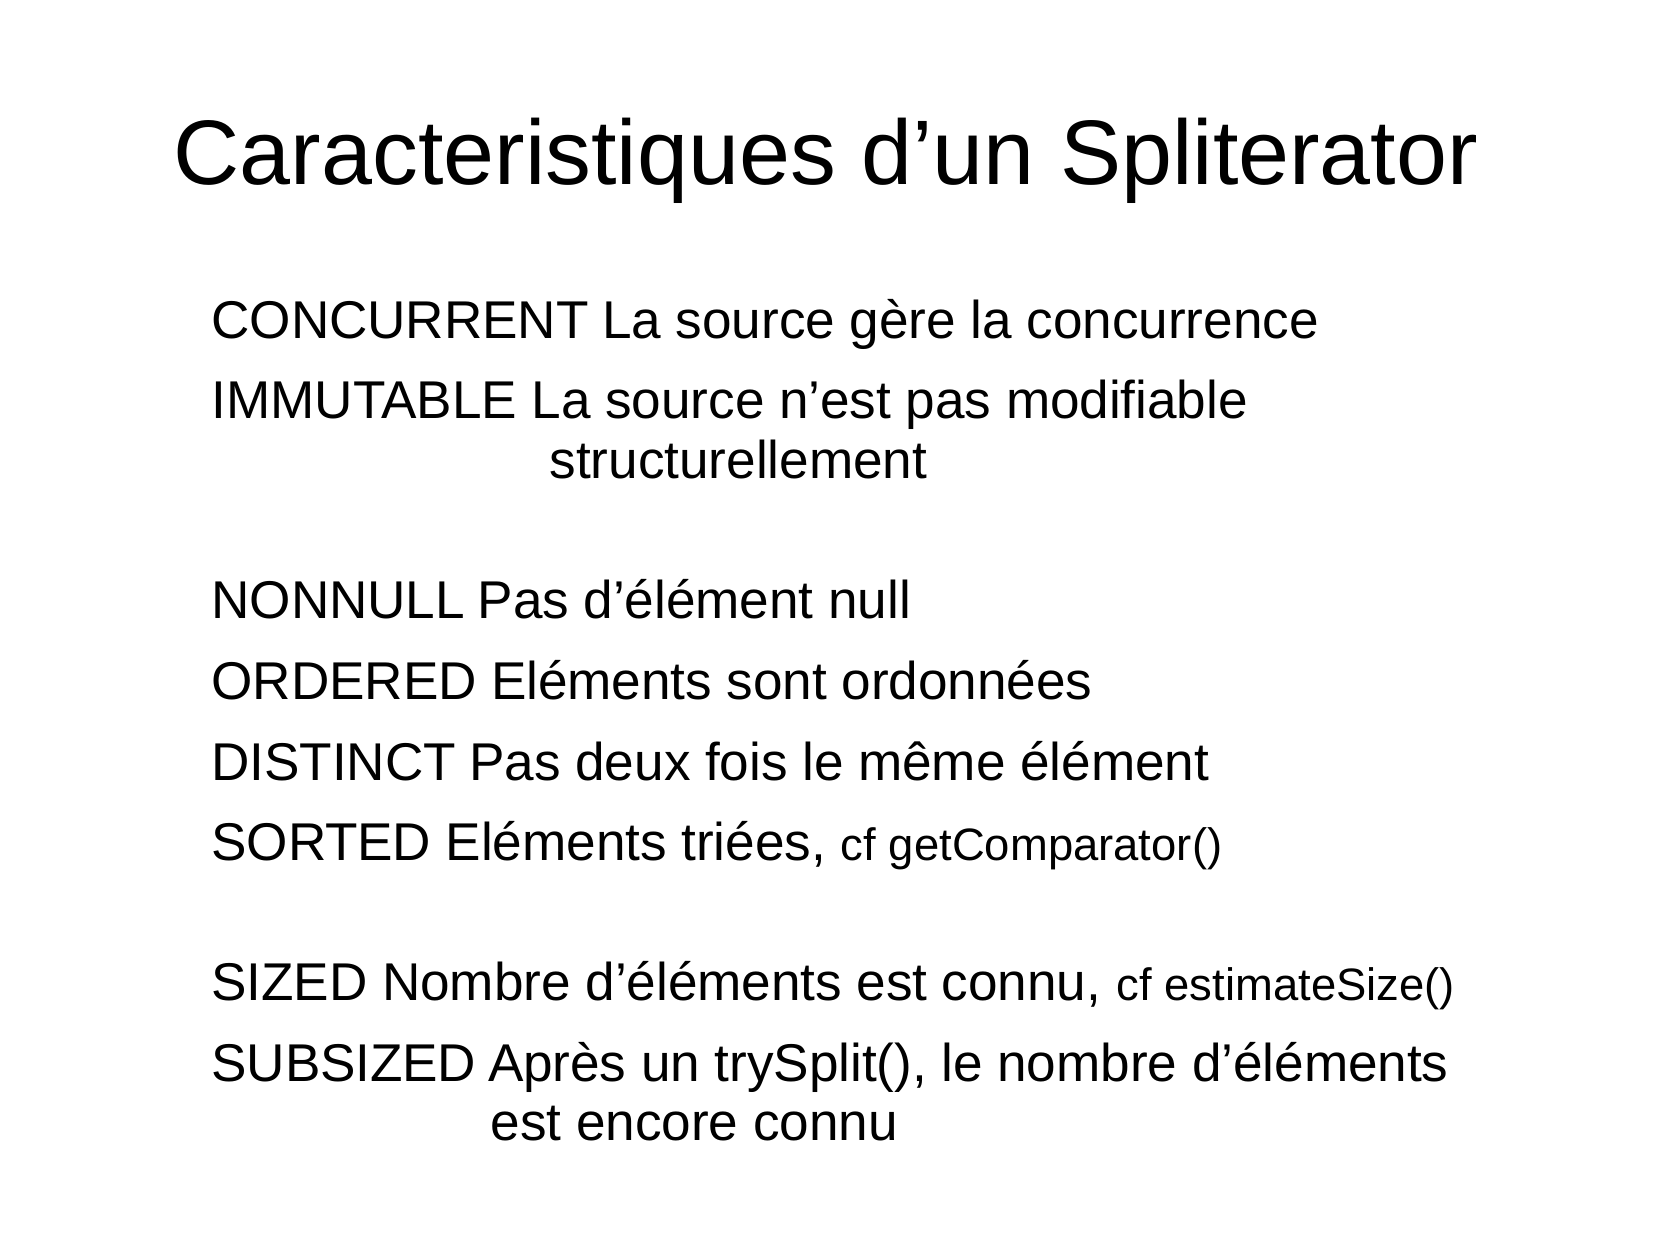

# Caracteristiques d’un Spliterator
CONCURRENT La source gère la concurrence
IMMUTABLE La source n’est pas modifiable
 structurellement
NONNULL Pas d’élément null
ORDERED Eléments sont ordonnées
DISTINCT Pas deux fois le même élément
SORTED Eléments triées, cf getComparator()
SIZED Nombre d’éléments est connu, cf estimateSize()
SUBSIZED Après un trySplit(), le nombre d’éléments
 est encore connu